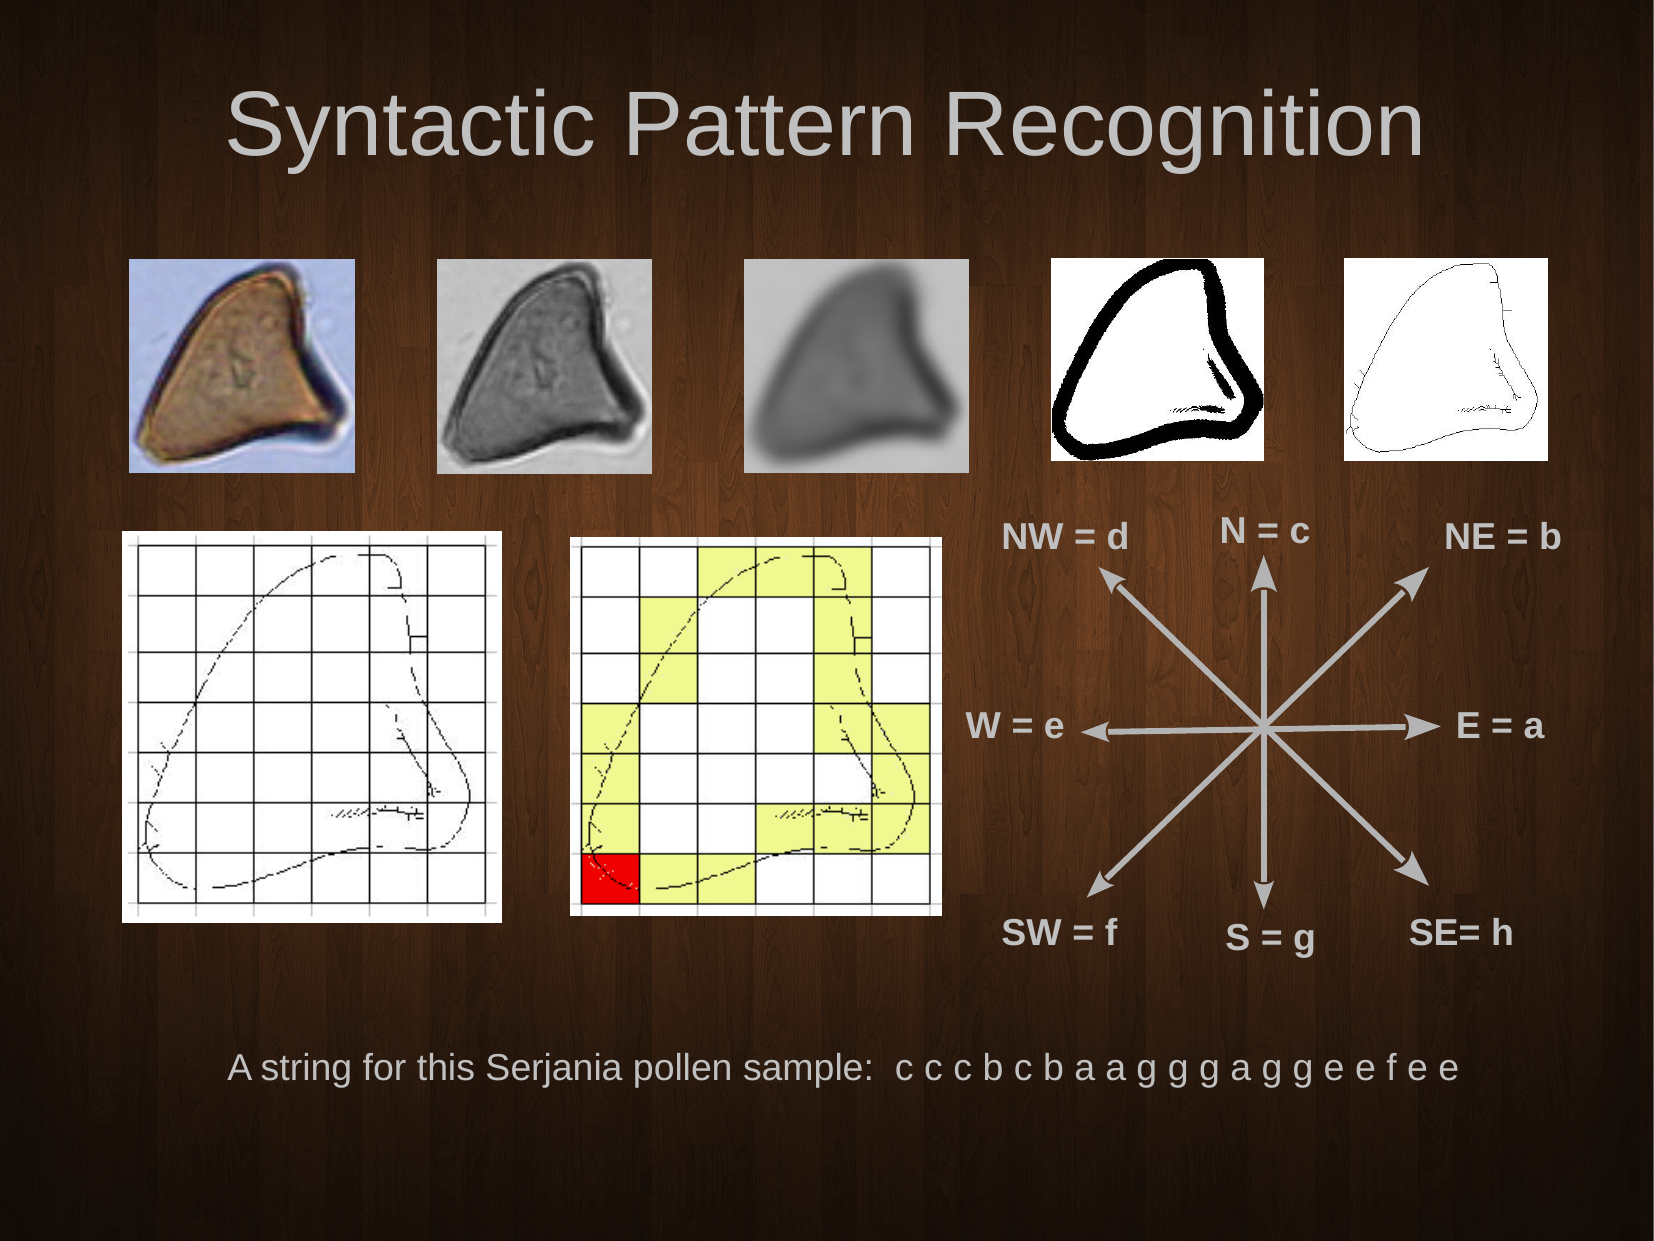

# Syntactic Pattern Recognition
N = c
NW = d
NE = b
W = e
E = a
SW = f
SE= h
S = g
A string for this Serjania pollen sample: c c c b c b a a g g g a g g e e f e e